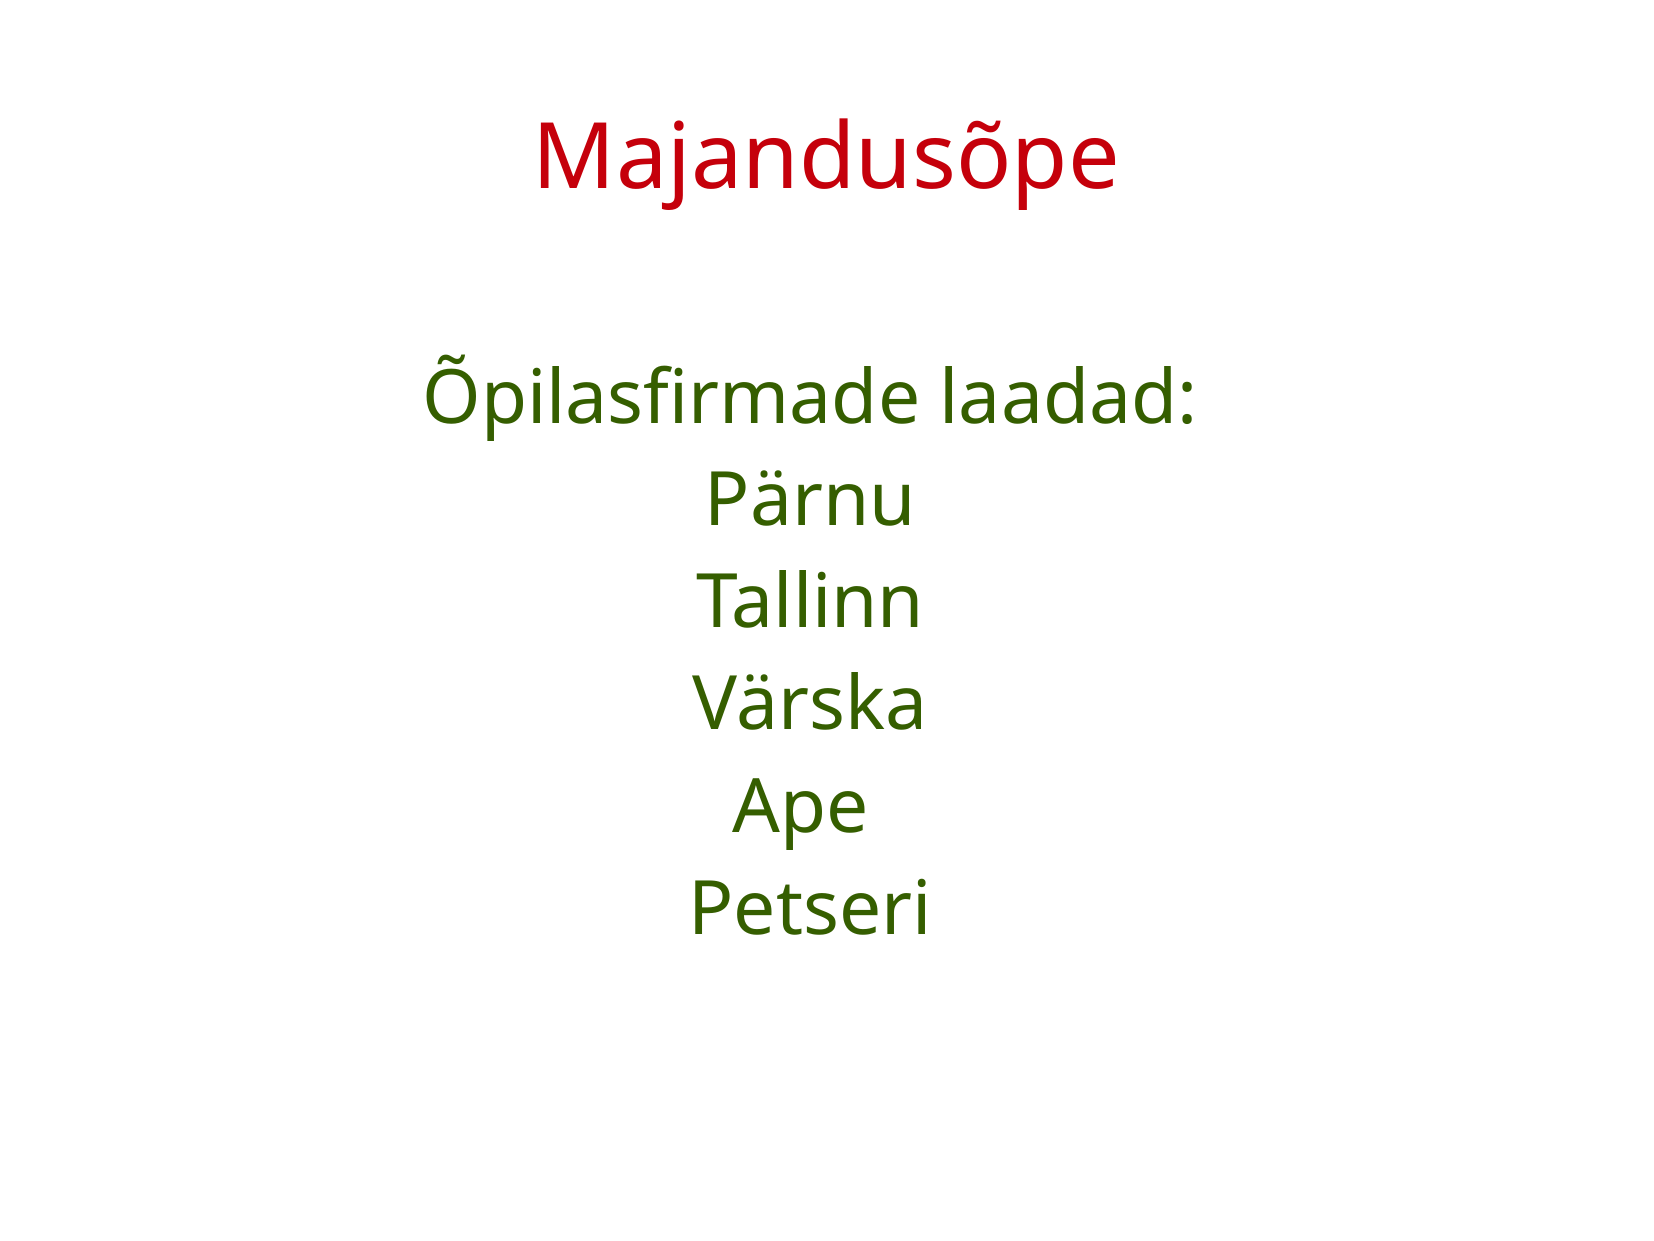

# Majandusõpe
Õpilasfirmade laadad:
Pärnu
Tallinn
Värska
Ape
Petseri